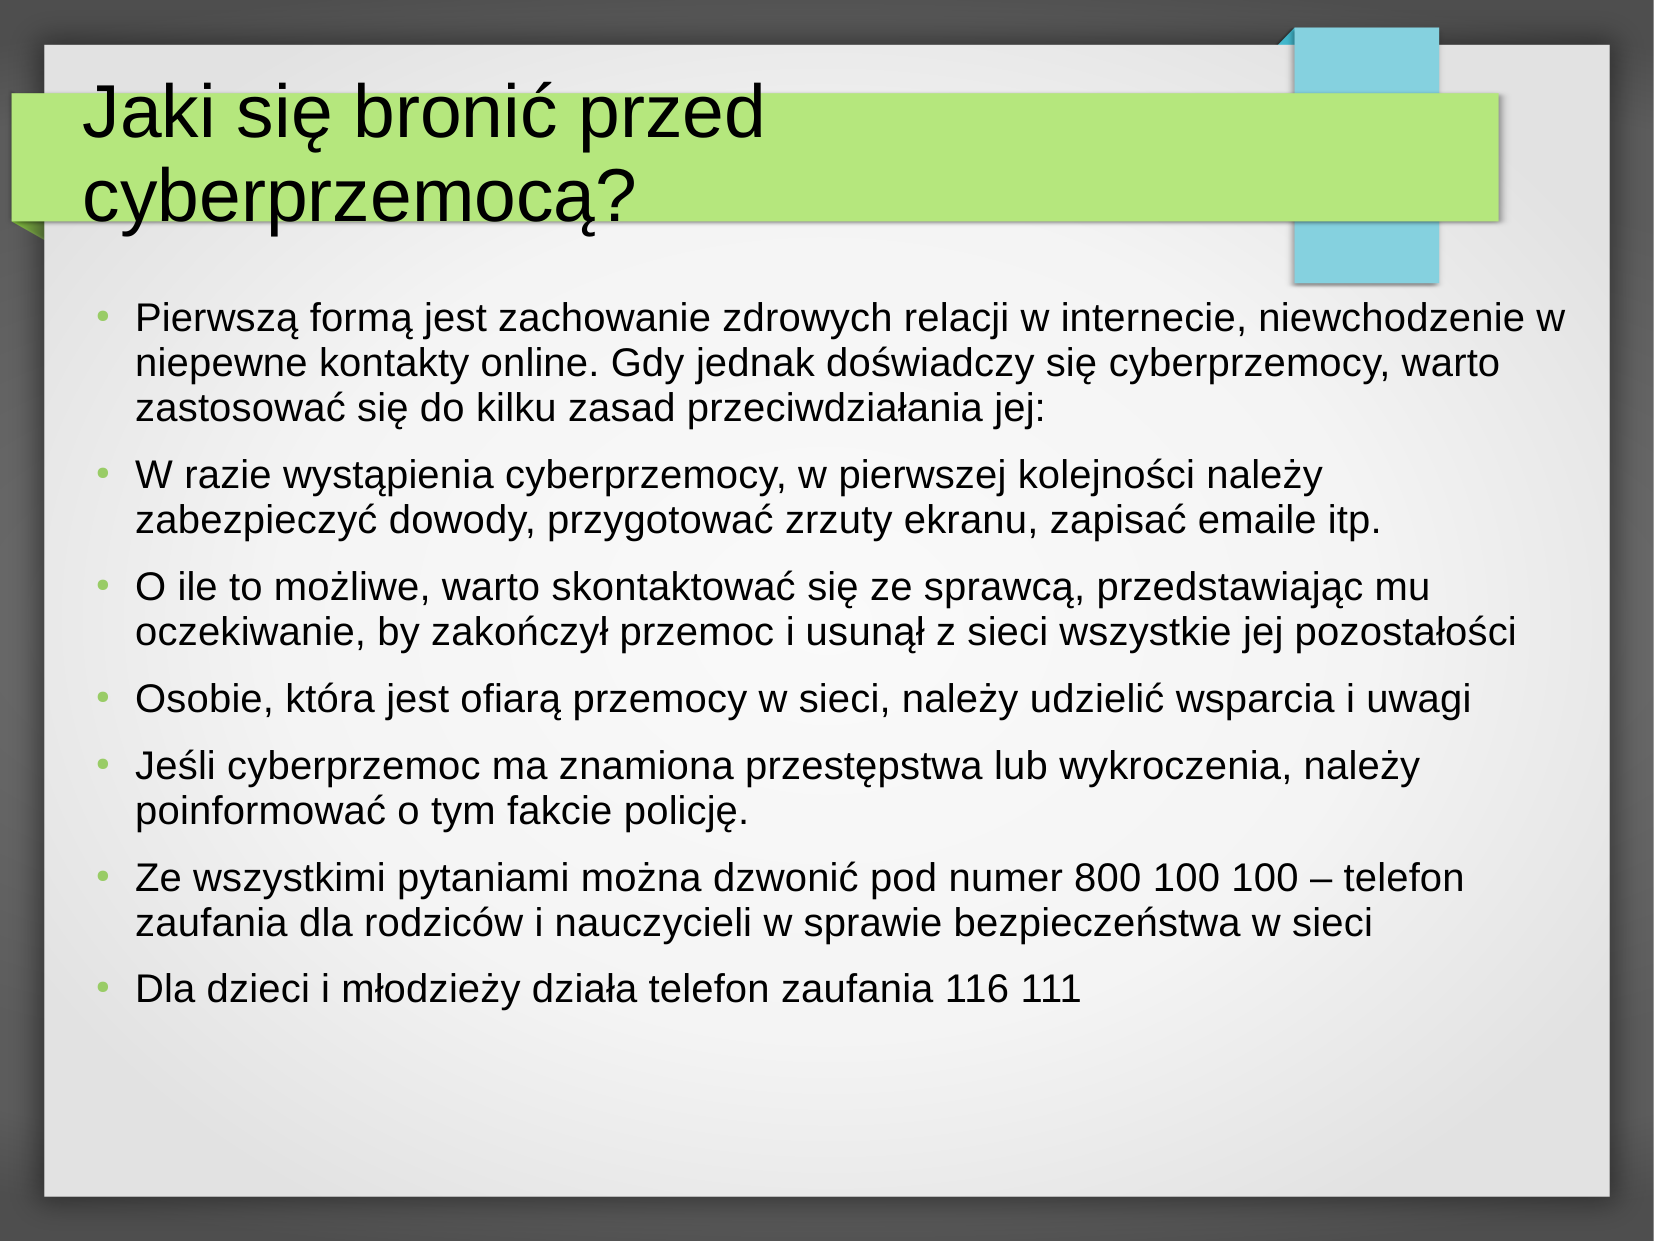

# Jaki się bronić przed cyberprzemocą?
Pierwszą formą jest zachowanie zdrowych relacji w internecie, niewchodzenie w niepewne kontakty online. Gdy jednak doświadczy się cyberprzemocy, warto zastosować się do kilku zasad przeciwdziałania jej:
W razie wystąpienia cyberprzemocy, w pierwszej kolejności należy zabezpieczyć dowody, przygotować zrzuty ekranu, zapisać emaile itp.
O ile to możliwe, warto skontaktować się ze sprawcą, przedstawiając mu oczekiwanie, by zakończył przemoc i usunął z sieci wszystkie jej pozostałości
Osobie, która jest ofiarą przemocy w sieci, należy udzielić wsparcia i uwagi
Jeśli cyberprzemoc ma znamiona przestępstwa lub wykroczenia, należy poinformować o tym fakcie policję.
Ze wszystkimi pytaniami można dzwonić pod numer 800 100 100 – telefon zaufania dla rodziców i nauczycieli w sprawie bezpieczeństwa w sieci
Dla dzieci i młodzieży działa telefon zaufania 116 111